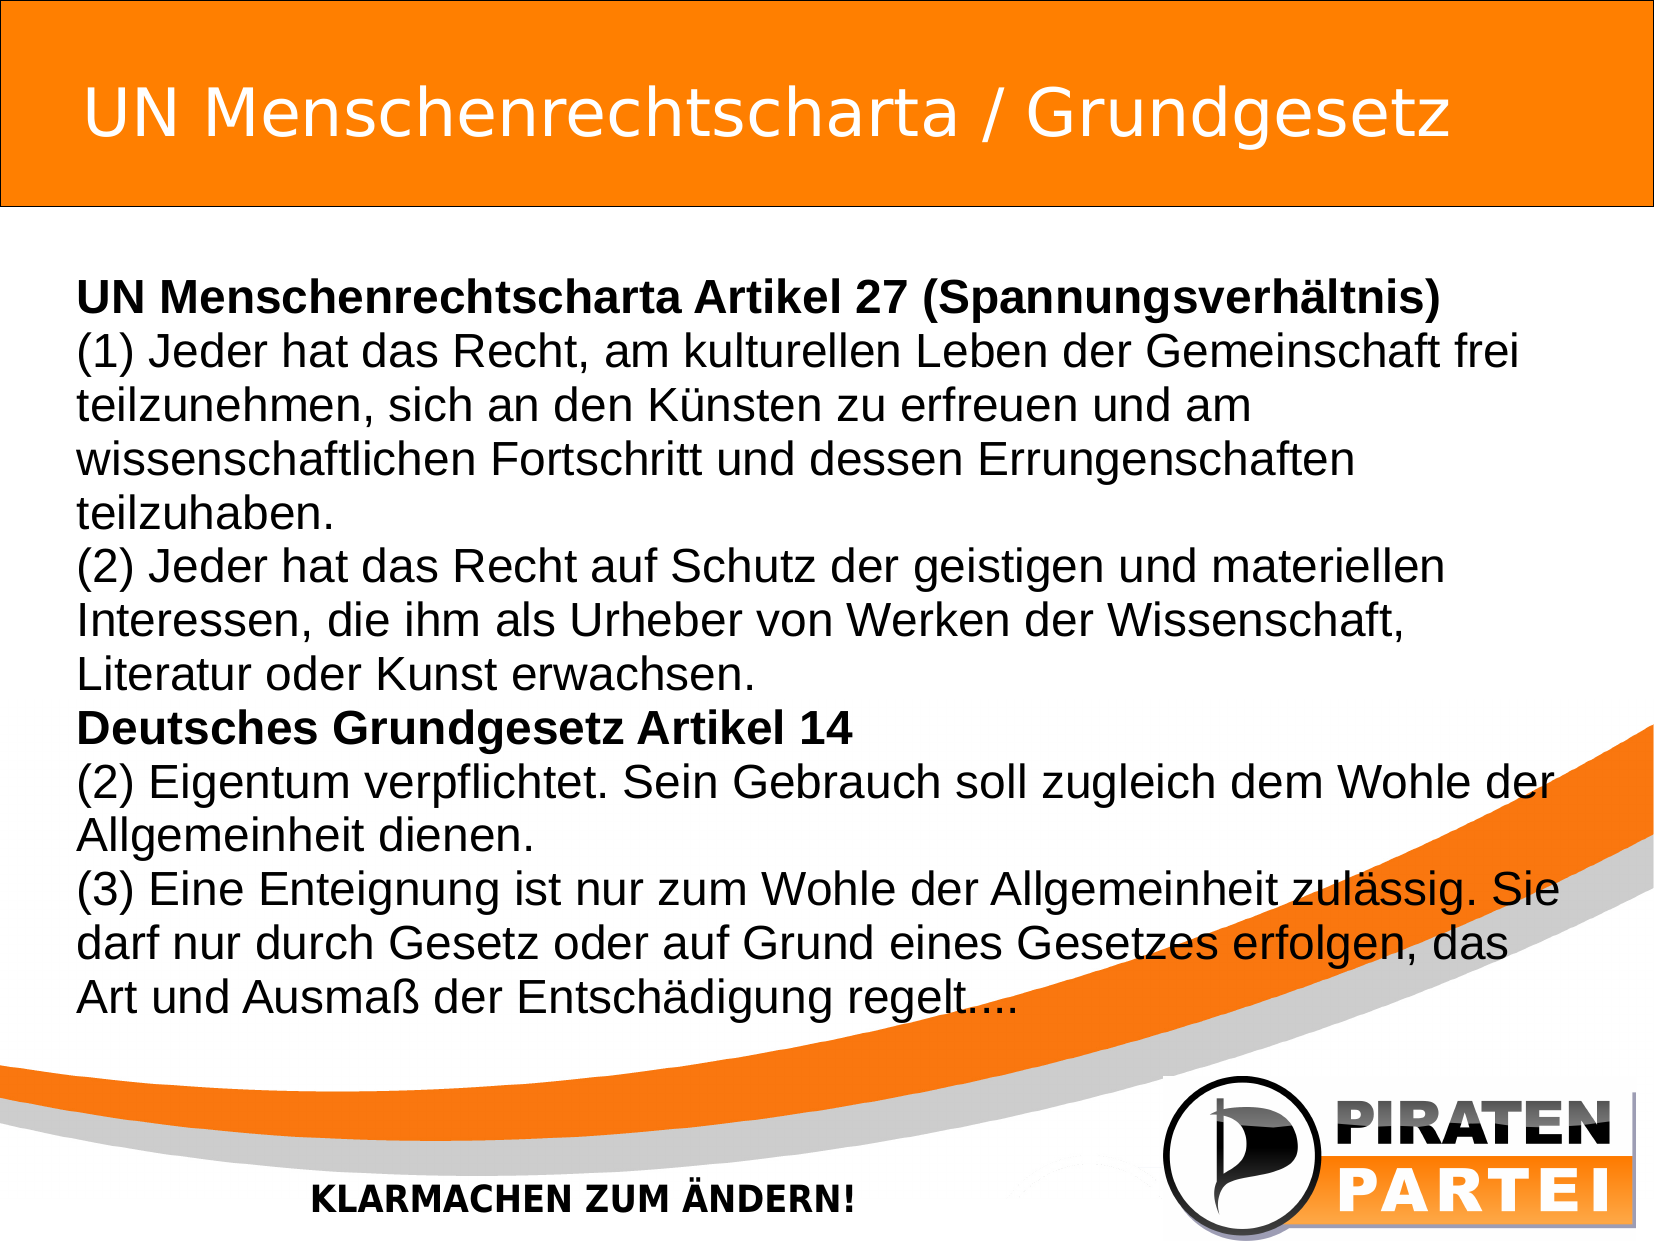

# UN Menschenrechtscharta / Grundgesetz
UN Menschenrechtscharta Artikel 27 (Spannungsverhältnis)
(1) Jeder hat das Recht, am kulturellen Leben der Gemeinschaft frei teilzunehmen, sich an den Künsten zu erfreuen und am wissenschaftlichen Fortschritt und dessen Errungenschaften teilzuhaben.
(2) Jeder hat das Recht auf Schutz der geistigen und materiellen Interessen, die ihm als Urheber von Werken der Wissenschaft, Literatur oder Kunst erwachsen.
Deutsches Grundgesetz Artikel 14
(2) Eigentum verpflichtet. Sein Gebrauch soll zugleich dem Wohle der Allgemeinheit dienen.
(3) Eine Enteignung ist nur zum Wohle der Allgemeinheit zulässig. Sie darf nur durch Gesetz oder auf Grund eines Gesetzes erfolgen, das Art und Ausmaß der Entschädigung regelt....